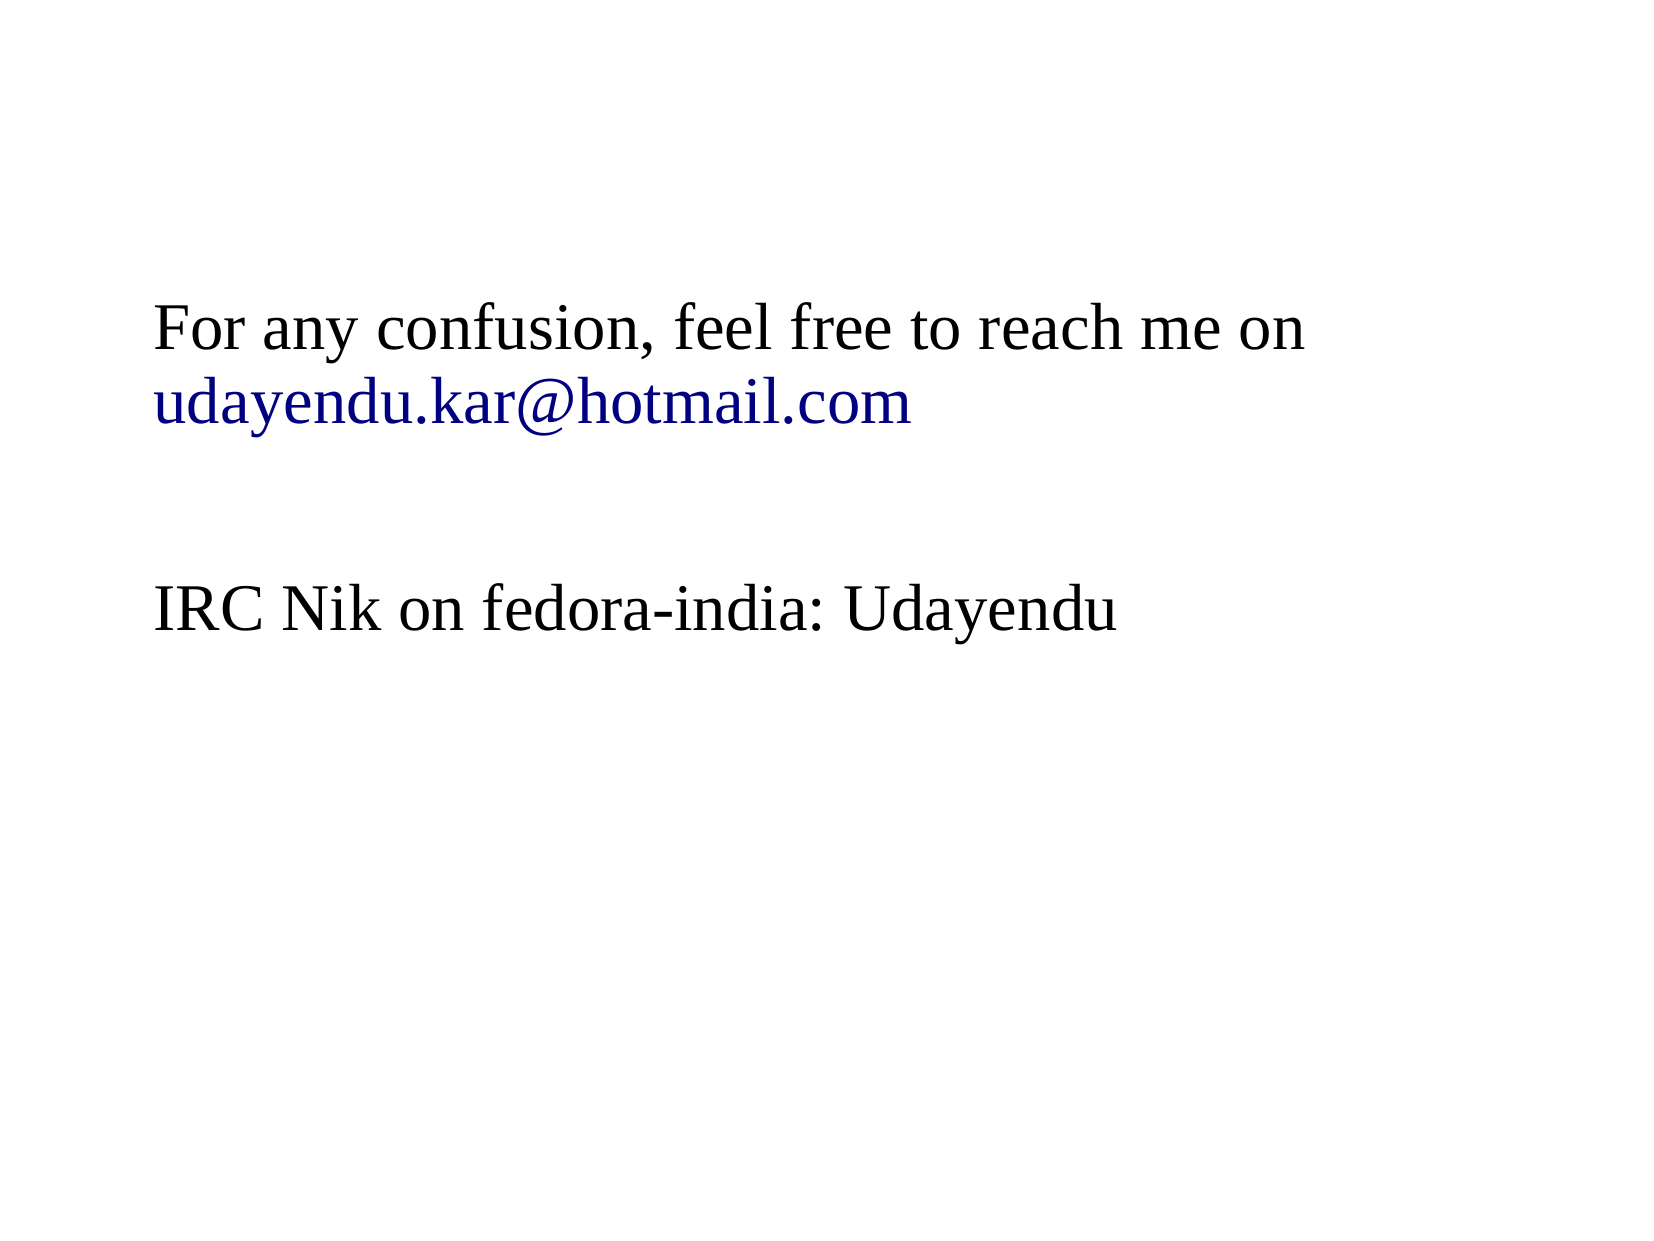

# For any confusion, feel free to reach me on udayendu.kar@hotmail.com
IRC Nik on fedora-india: Udayendu